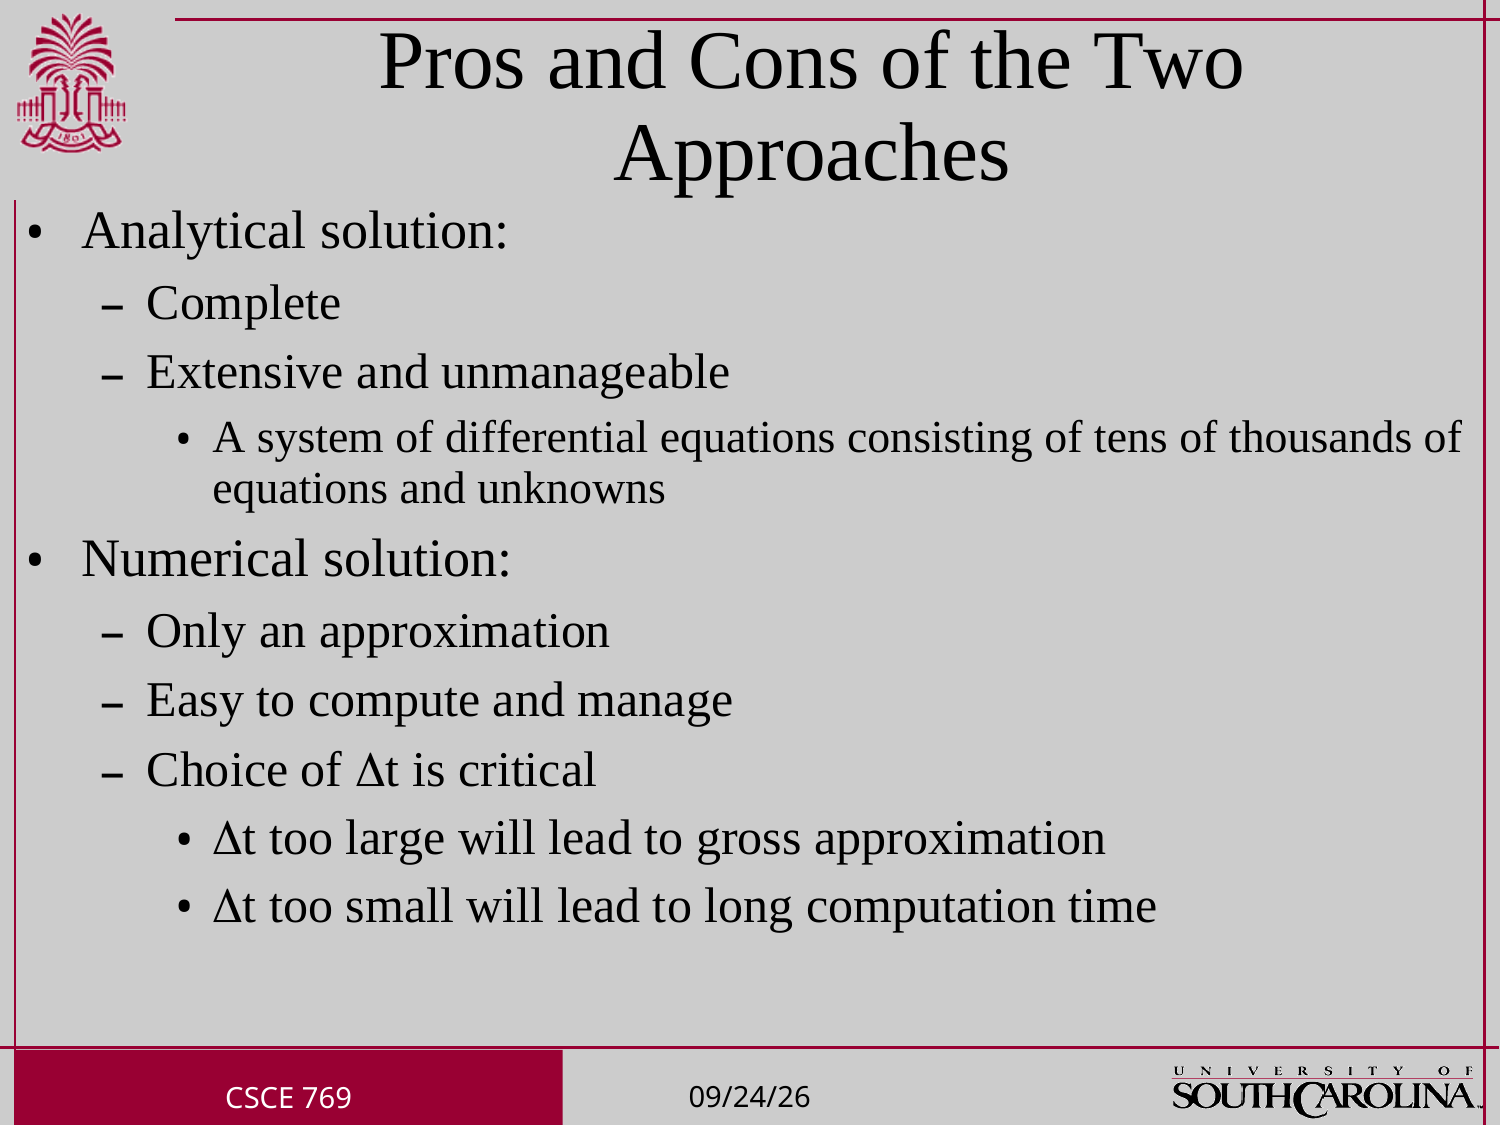

# Pros and Cons of the Two Approaches
Analytical solution:
Complete
Extensive and unmanageable
A system of differential equations consisting of tens of thousands of equations and unknowns
Numerical solution:
Only an approximation
Easy to compute and manage
Choice of Dt is critical
Dt too large will lead to gross approximation
Dt too small will lead to long computation time